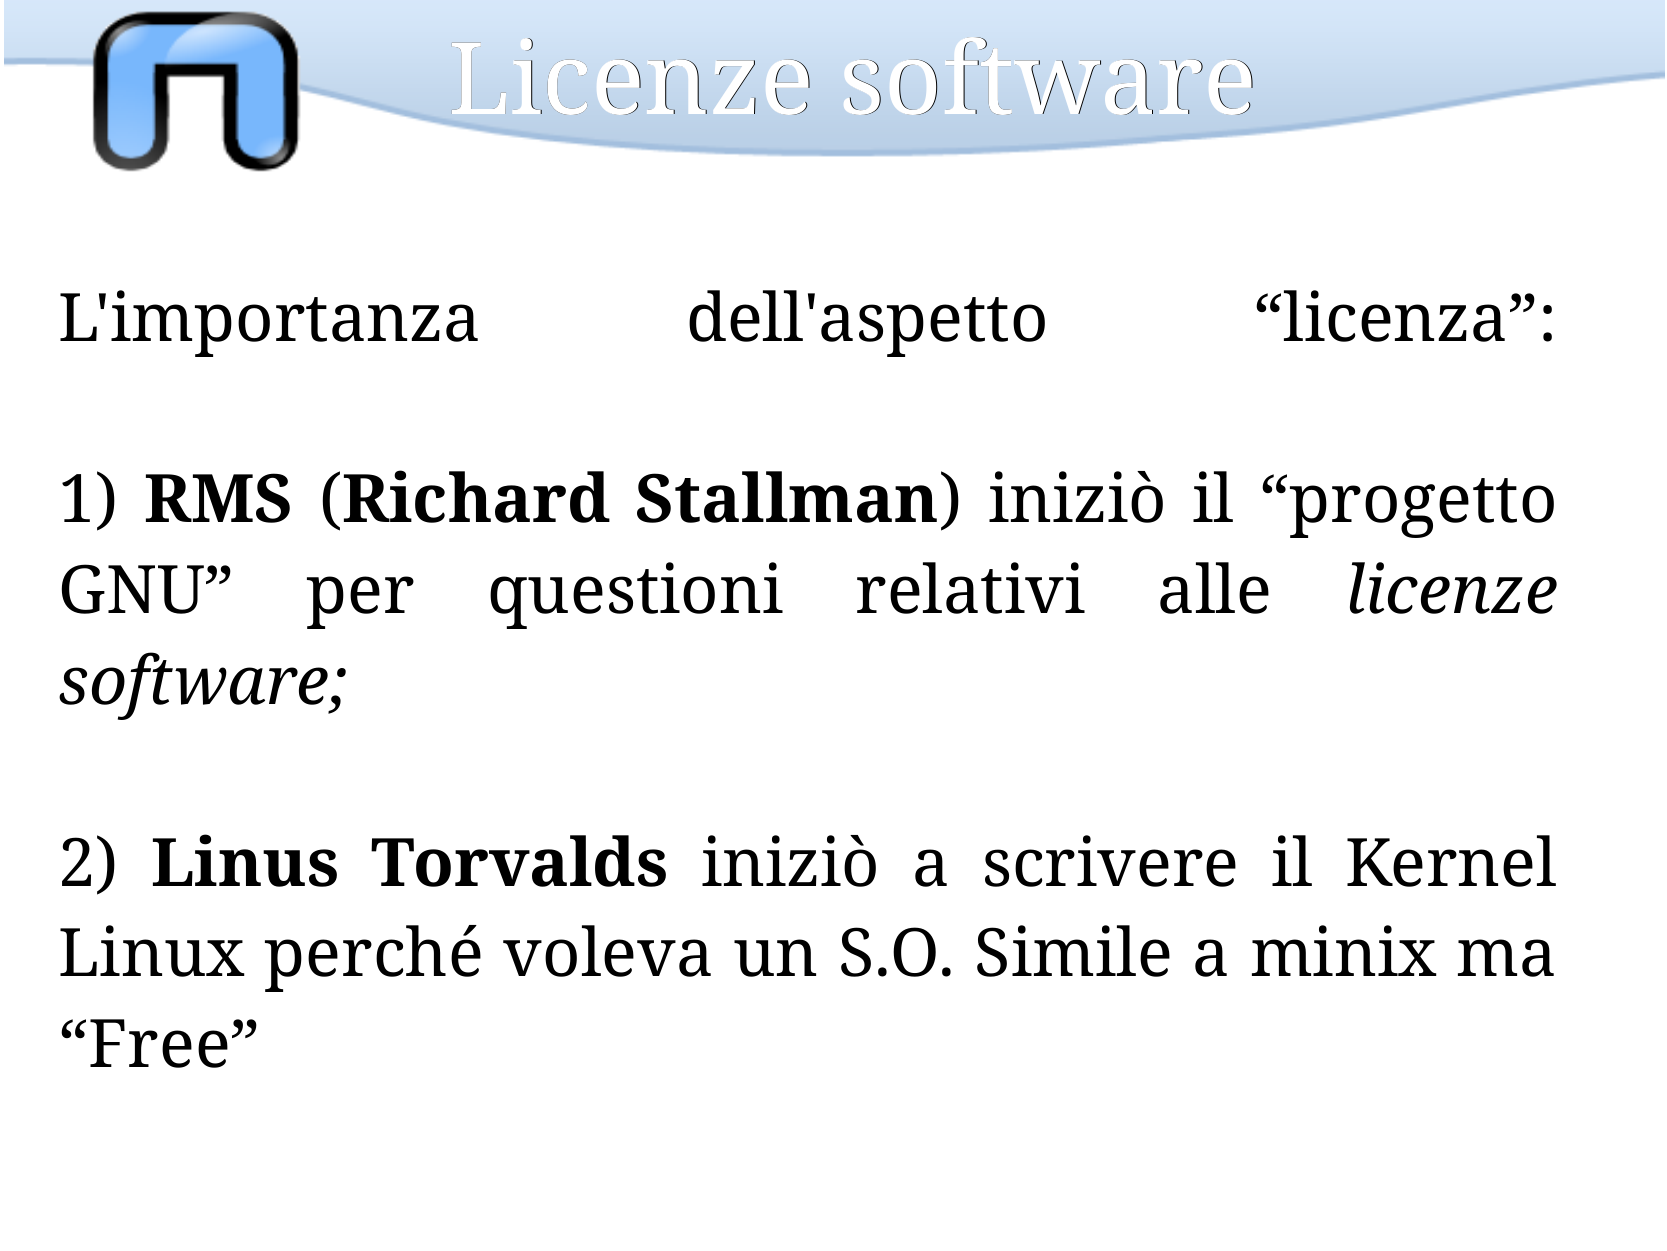

Licenze software
# L'importanza dell'aspetto “licenza”: 1) RMS (Richard Stallman) iniziò il “progetto GNU” per questioni relativi alle licenze software; 2) Linus Torvalds iniziò a scrivere il Kernel Linux perché voleva un S.O. Simile a minix ma “Free”